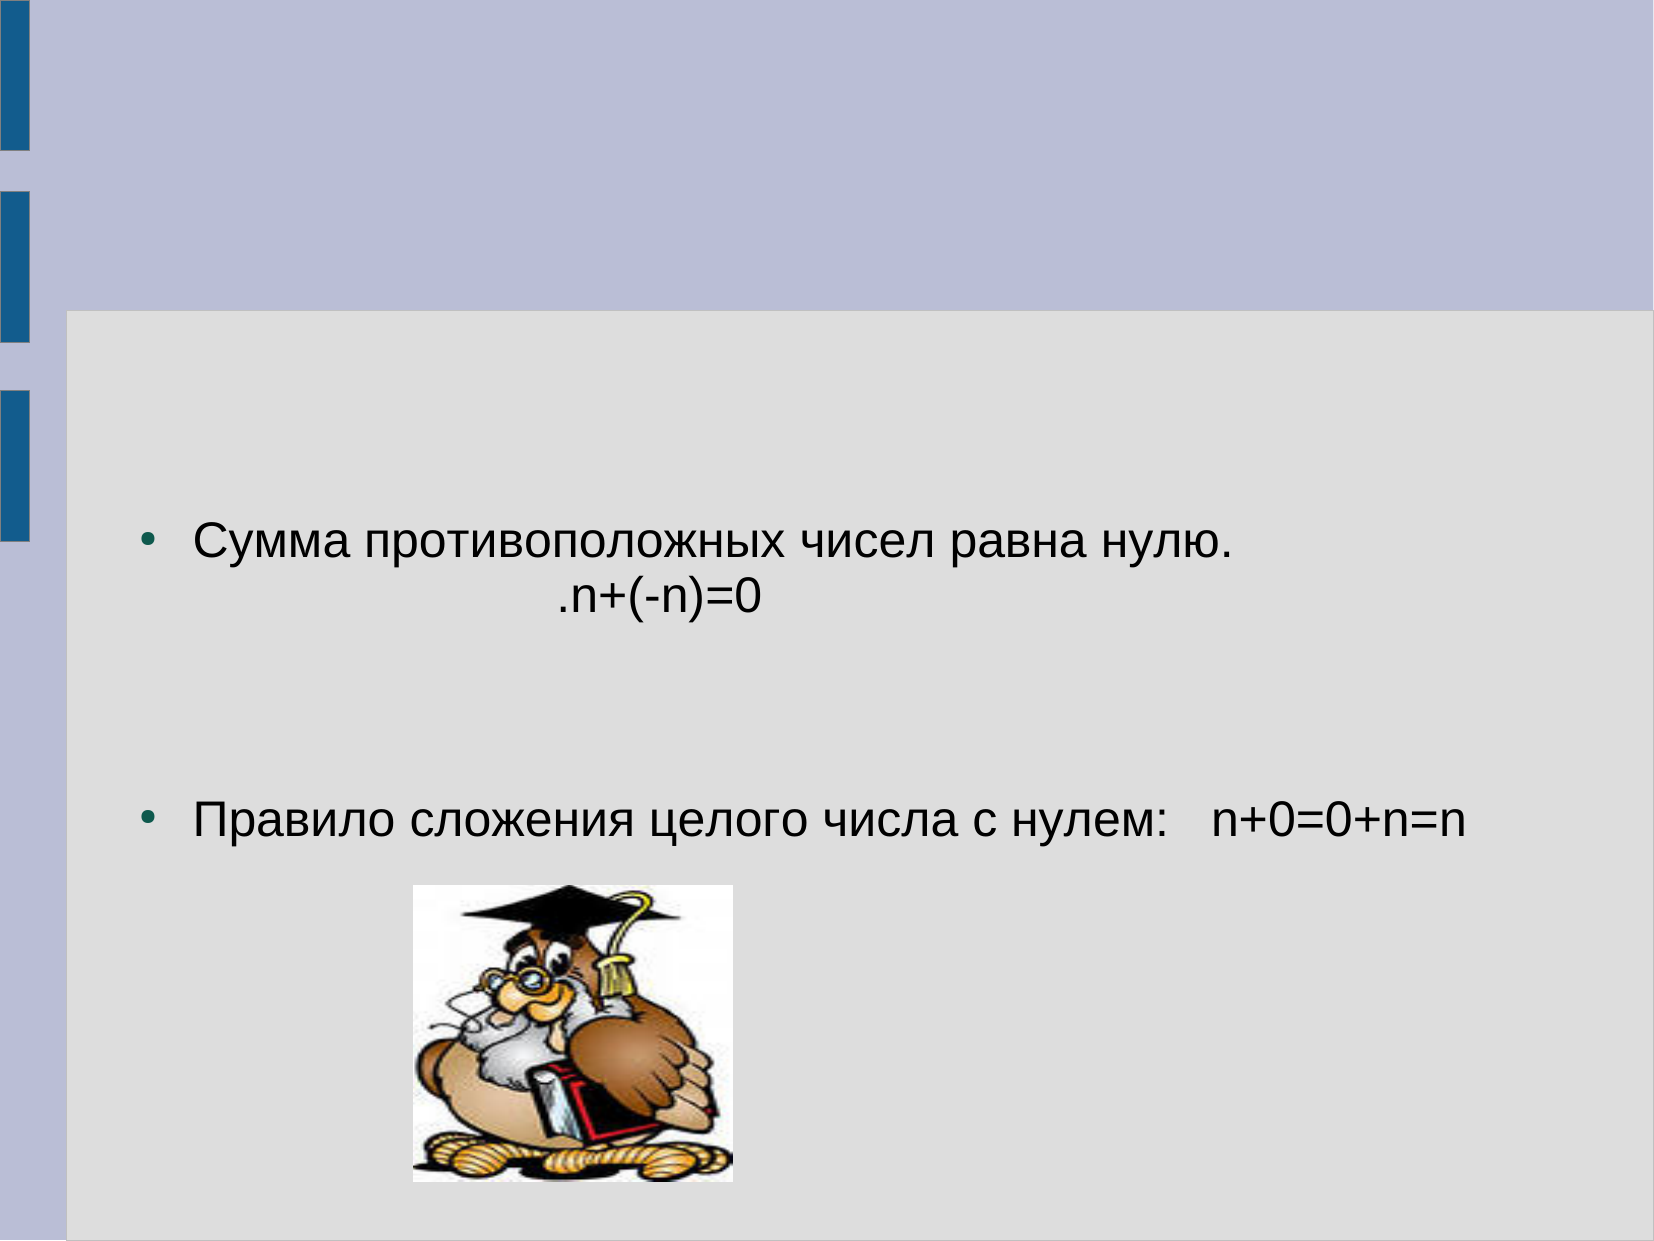

#
Сумма противоположных чисел равна нулю.
 .n+(-n)=0
Правило сложения целого числа с нулем: n+0=0+n=n